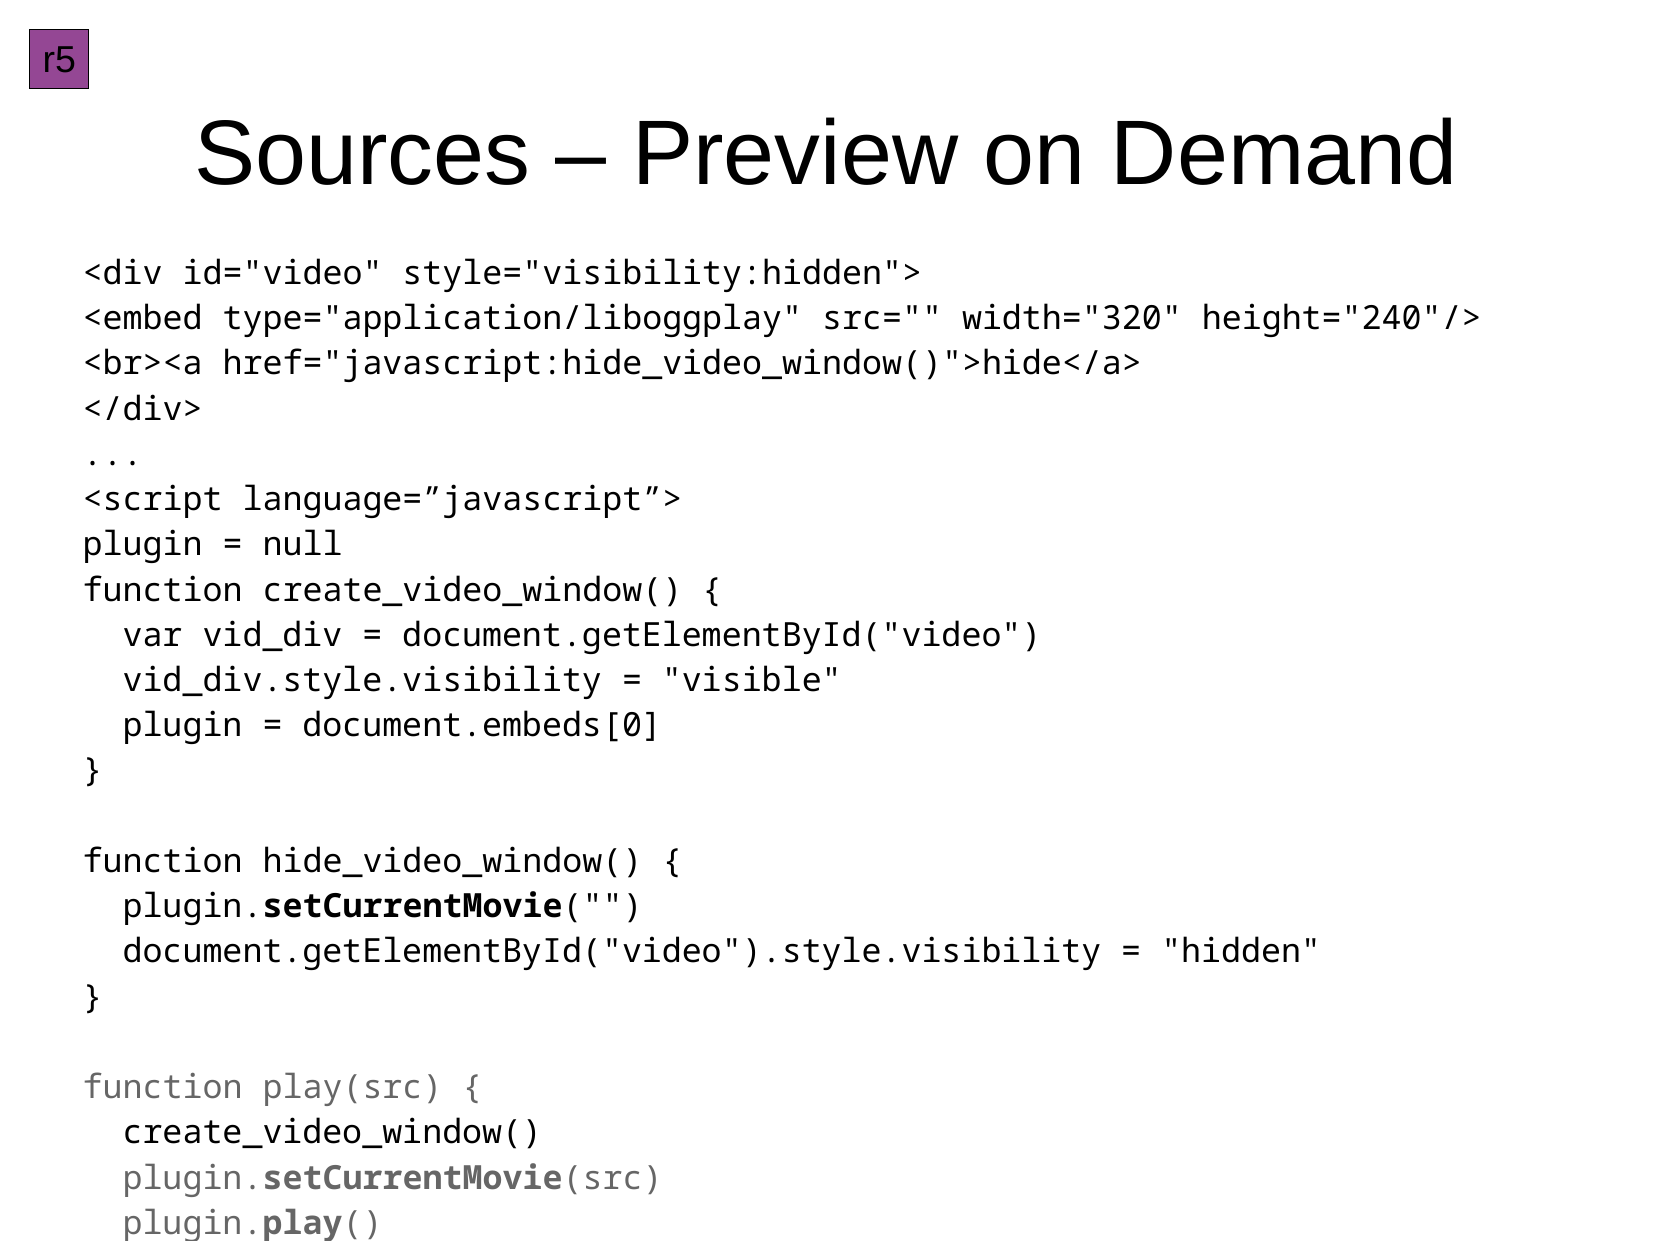

r5
# Sources – Preview on Demand
<div id="video" style="visibility:hidden">
<embed type="application/liboggplay" src="" width="320" height="240"/>
<br><a href="javascript:hide_video_window()">hide</a>
</div>
...
<script language=”javascript”>
plugin = null
function create_video_window() {
 var vid_div = document.getElementById("video")
 vid_div.style.visibility = "visible"
 plugin = document.embeds[0]
}
function hide_video_window() {
 plugin.setCurrentMovie("")
 document.getElementById("video").style.visibility = "hidden"
}
function play(src) {
 create_video_window()
 plugin.setCurrentMovie(src)
 plugin.play()
}
</script>